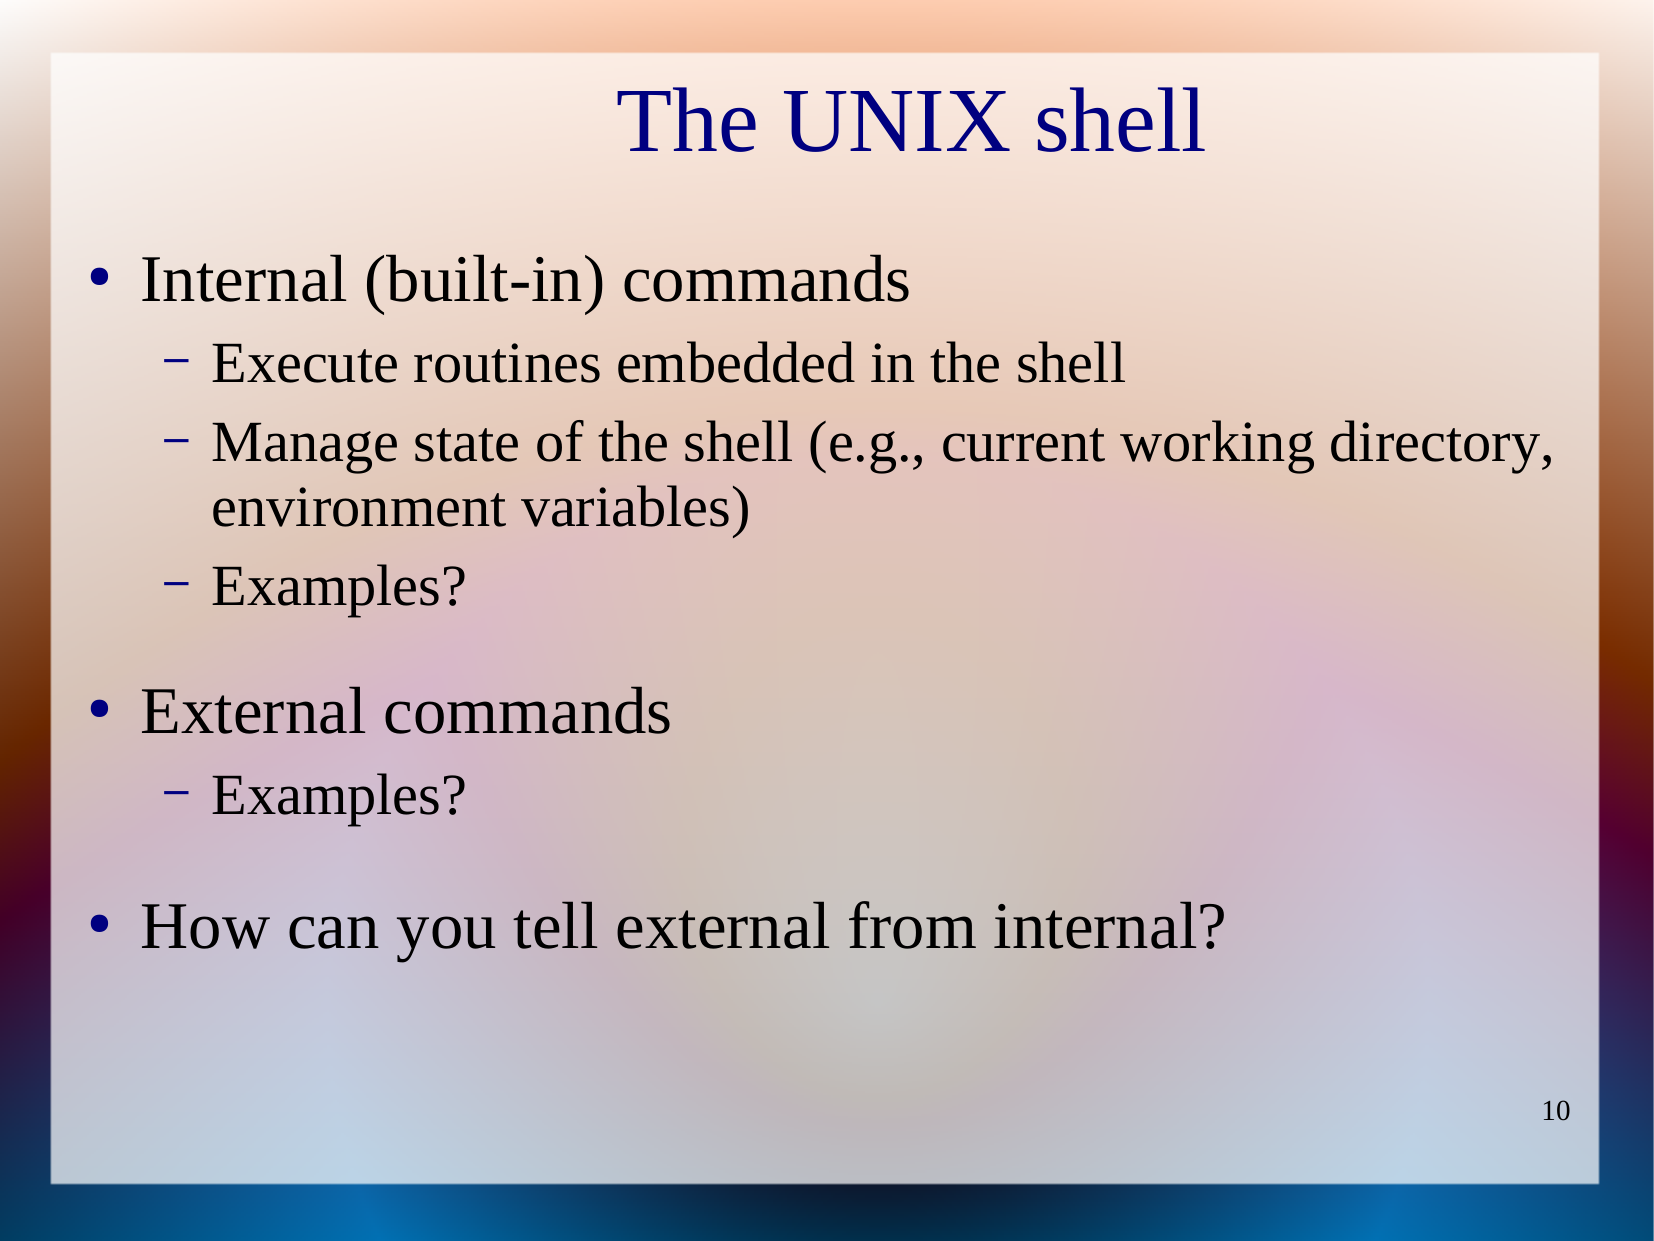

# The UNIX shell
Internal (built-in) commands
Execute routines embedded in the shell
Manage state of the shell (e.g., current working directory, environment variables)
Examples?
External commands
Examples?
How can you tell external from internal?
10